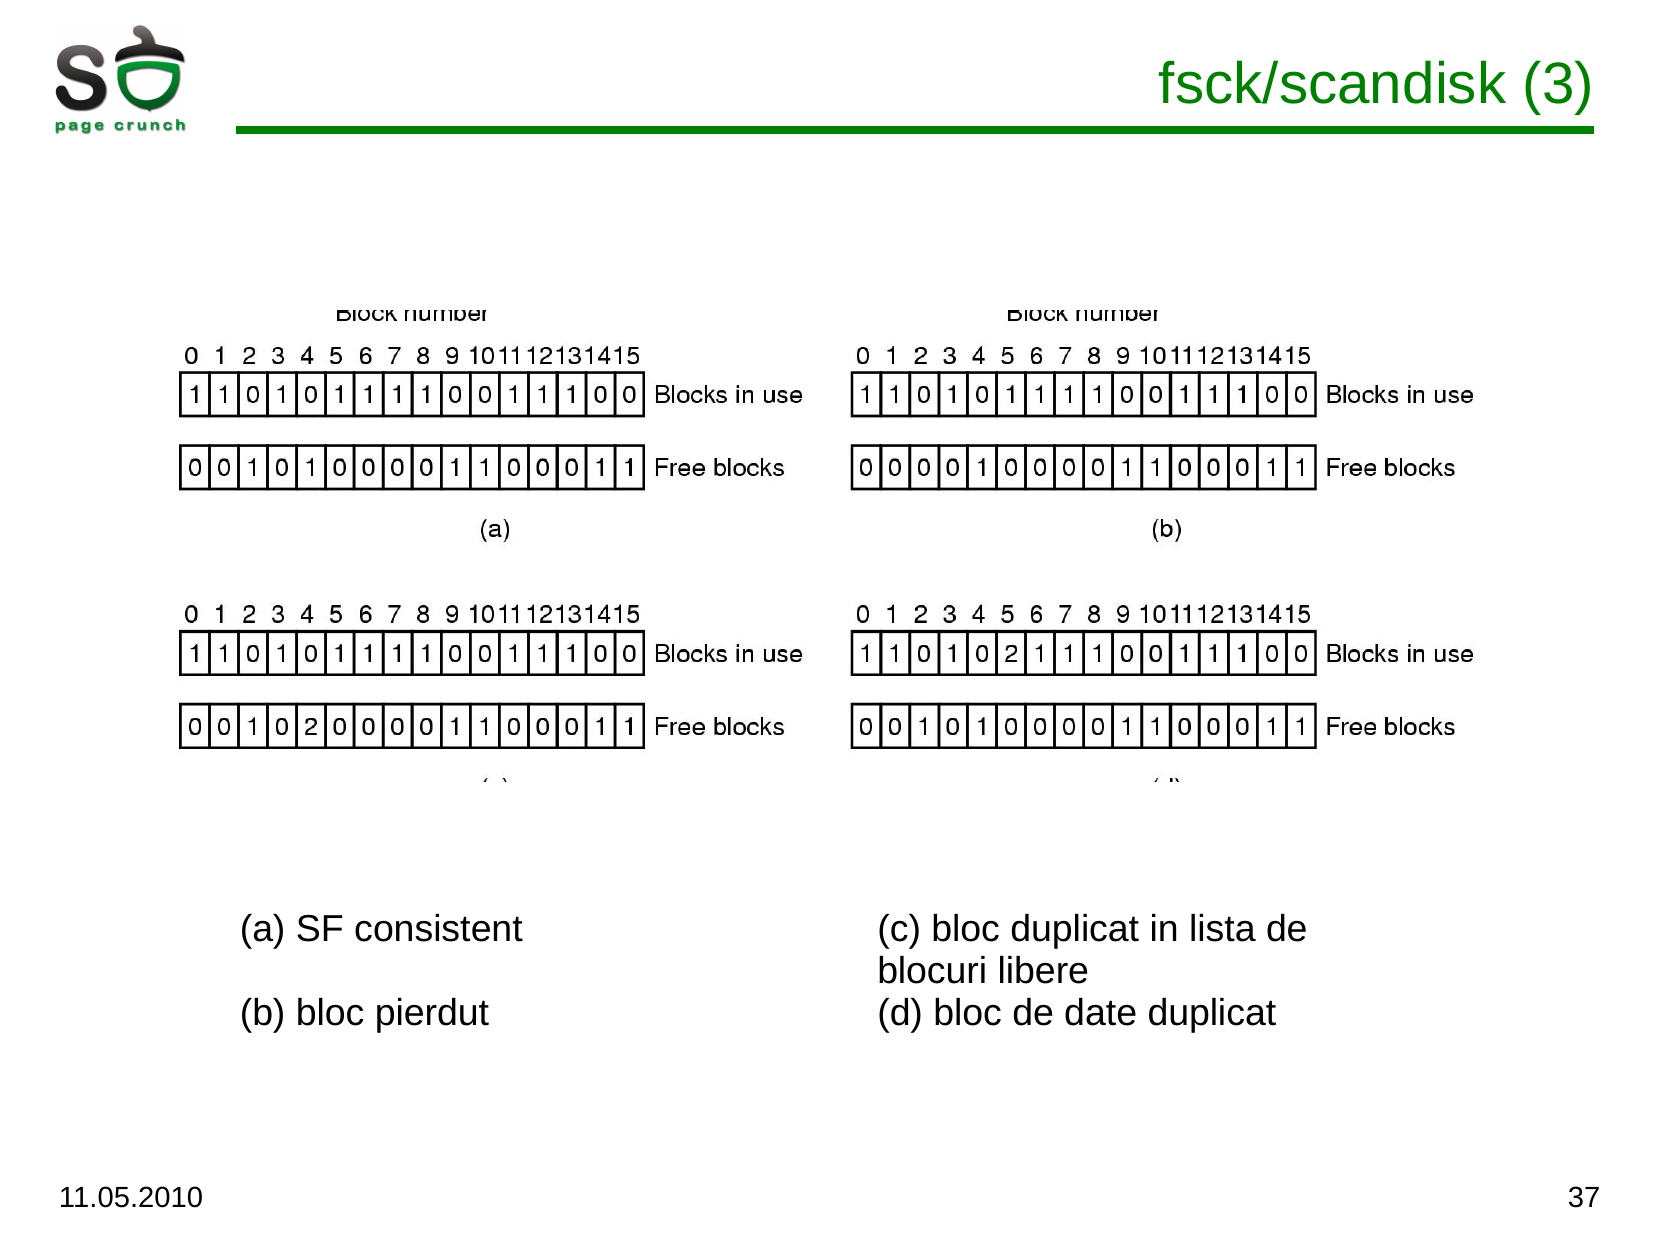

# fsck/scandisk (3)
(a) SF consistent
(b) bloc pierdut
(c) bloc duplicat in lista de blocuri libere
(d) bloc de date duplicat
11.05.2010
37